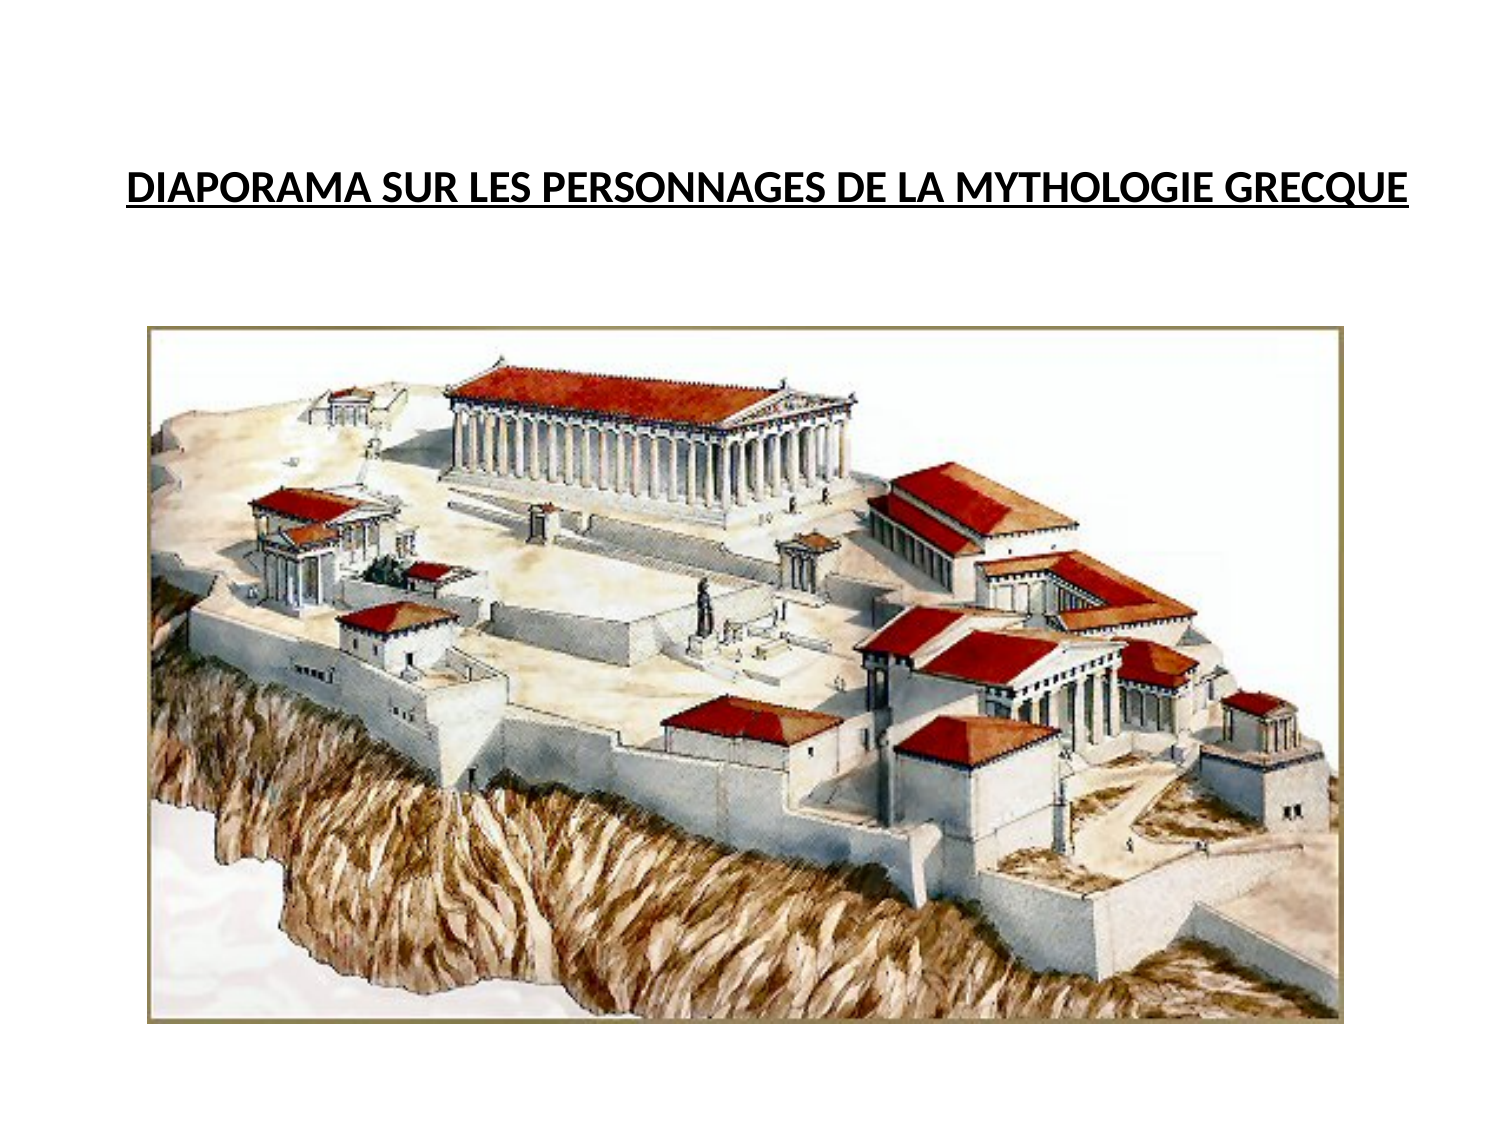

DIAPORAMA SUR LES PERSONNAGES DE LA MYTHOLOGIE GRECQUE